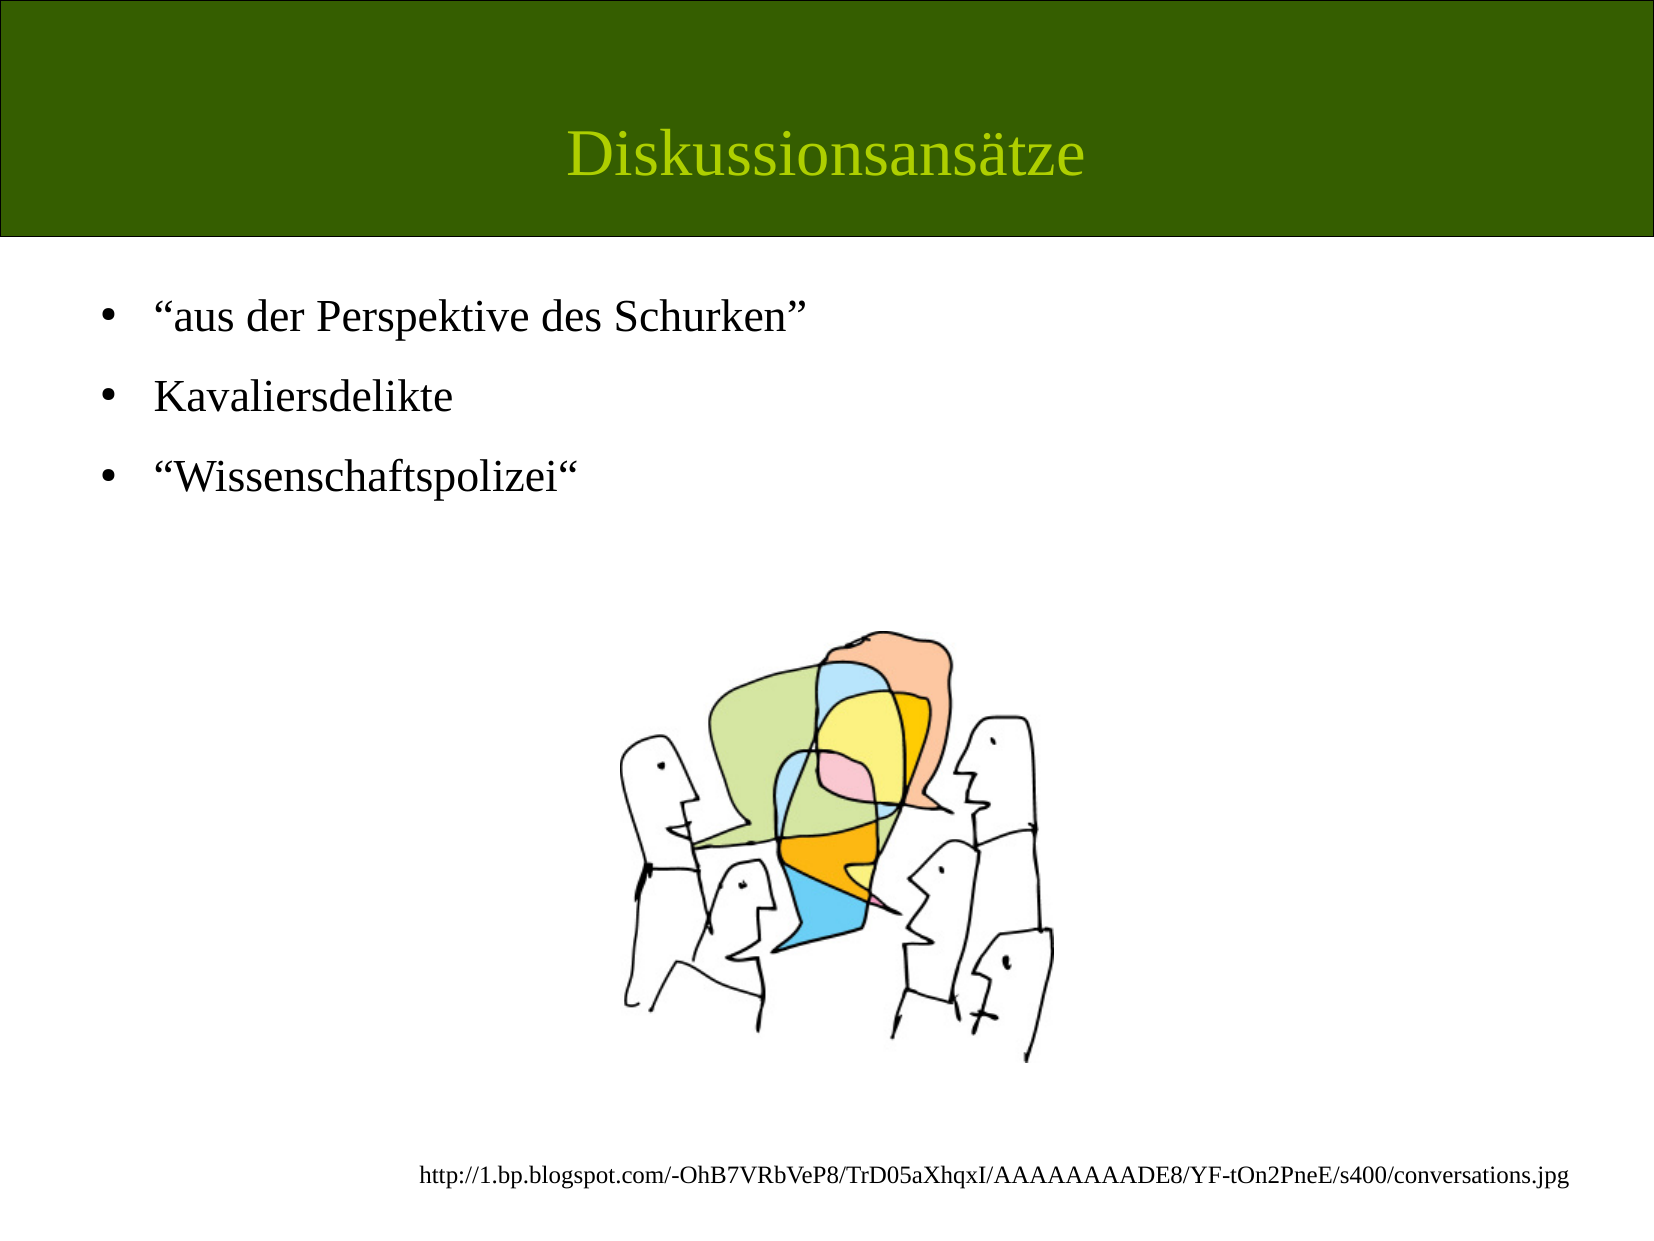

# Diskussionsansätze
“aus der Perspektive des Schurken”
Kavaliersdelikte
“Wissenschaftspolizei“
http://1.bp.blogspot.com/-OhB7VRbVeP8/TrD05aXhqxI/AAAAAAAADE8/YF-tOn2PneE/s400/conversations.jpg